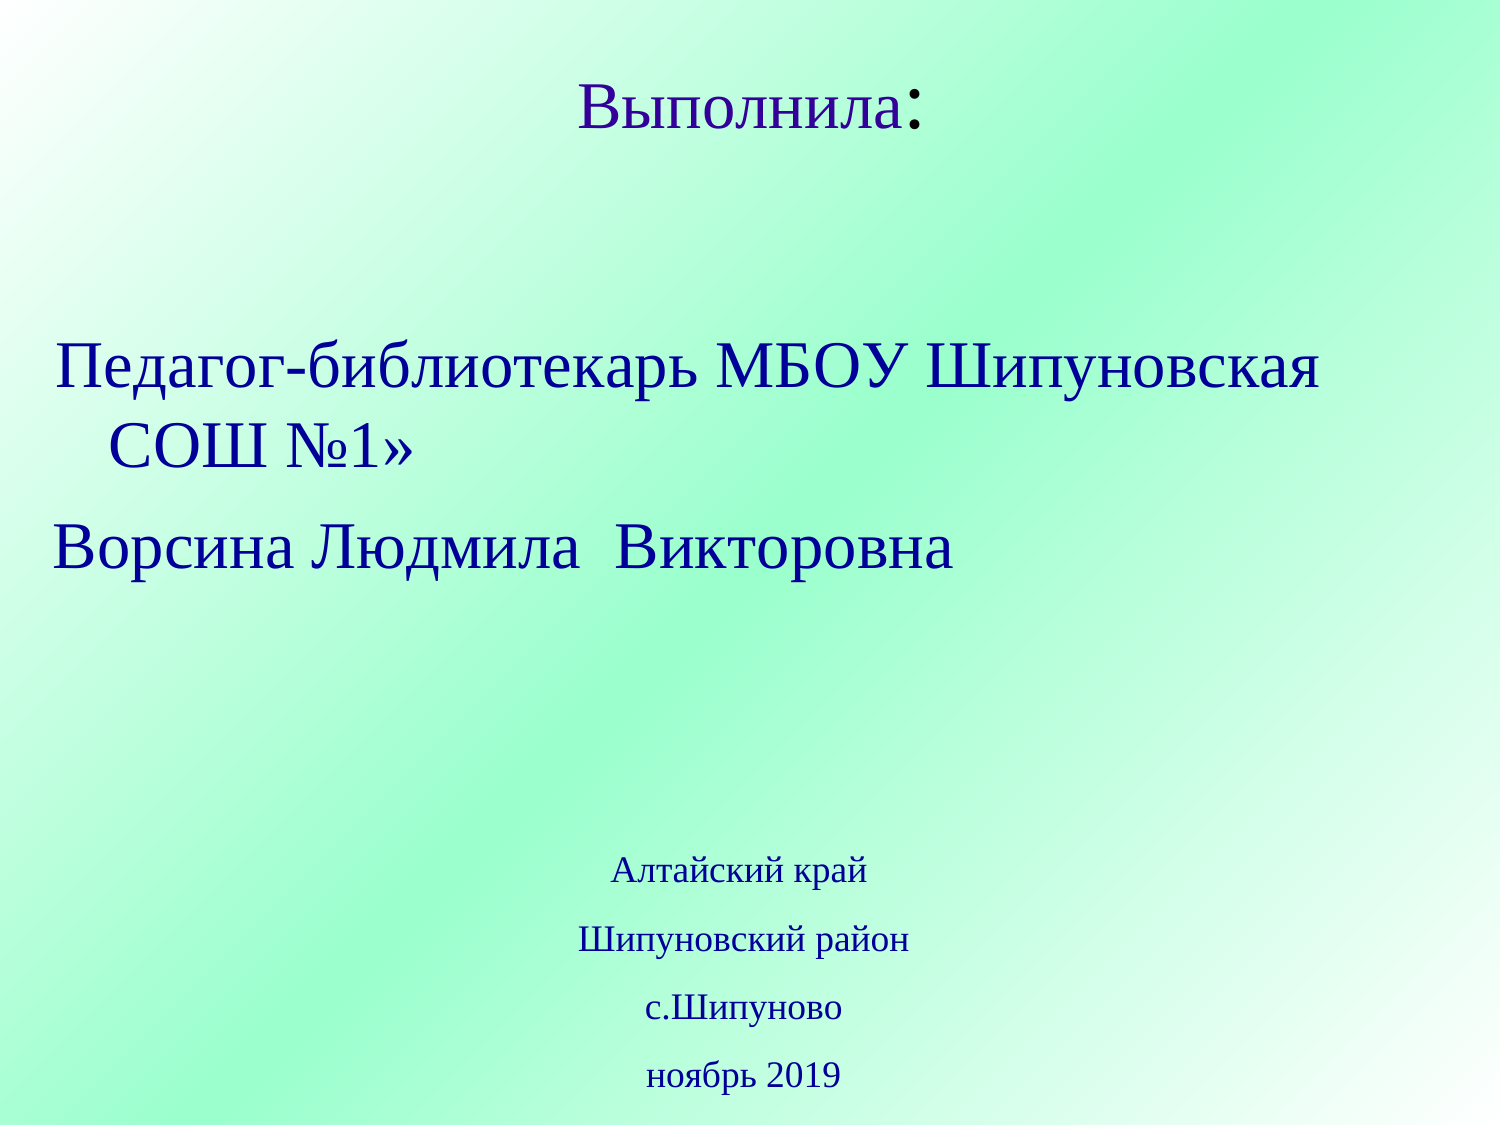

# Выполнила:
Педагог-библиотекарь МБОУ Шипуновская СОШ №1»
Ворсина Людмила Викторовна
Алтайский край
Шипуновский район
с.Шипуново
ноябрь 2019